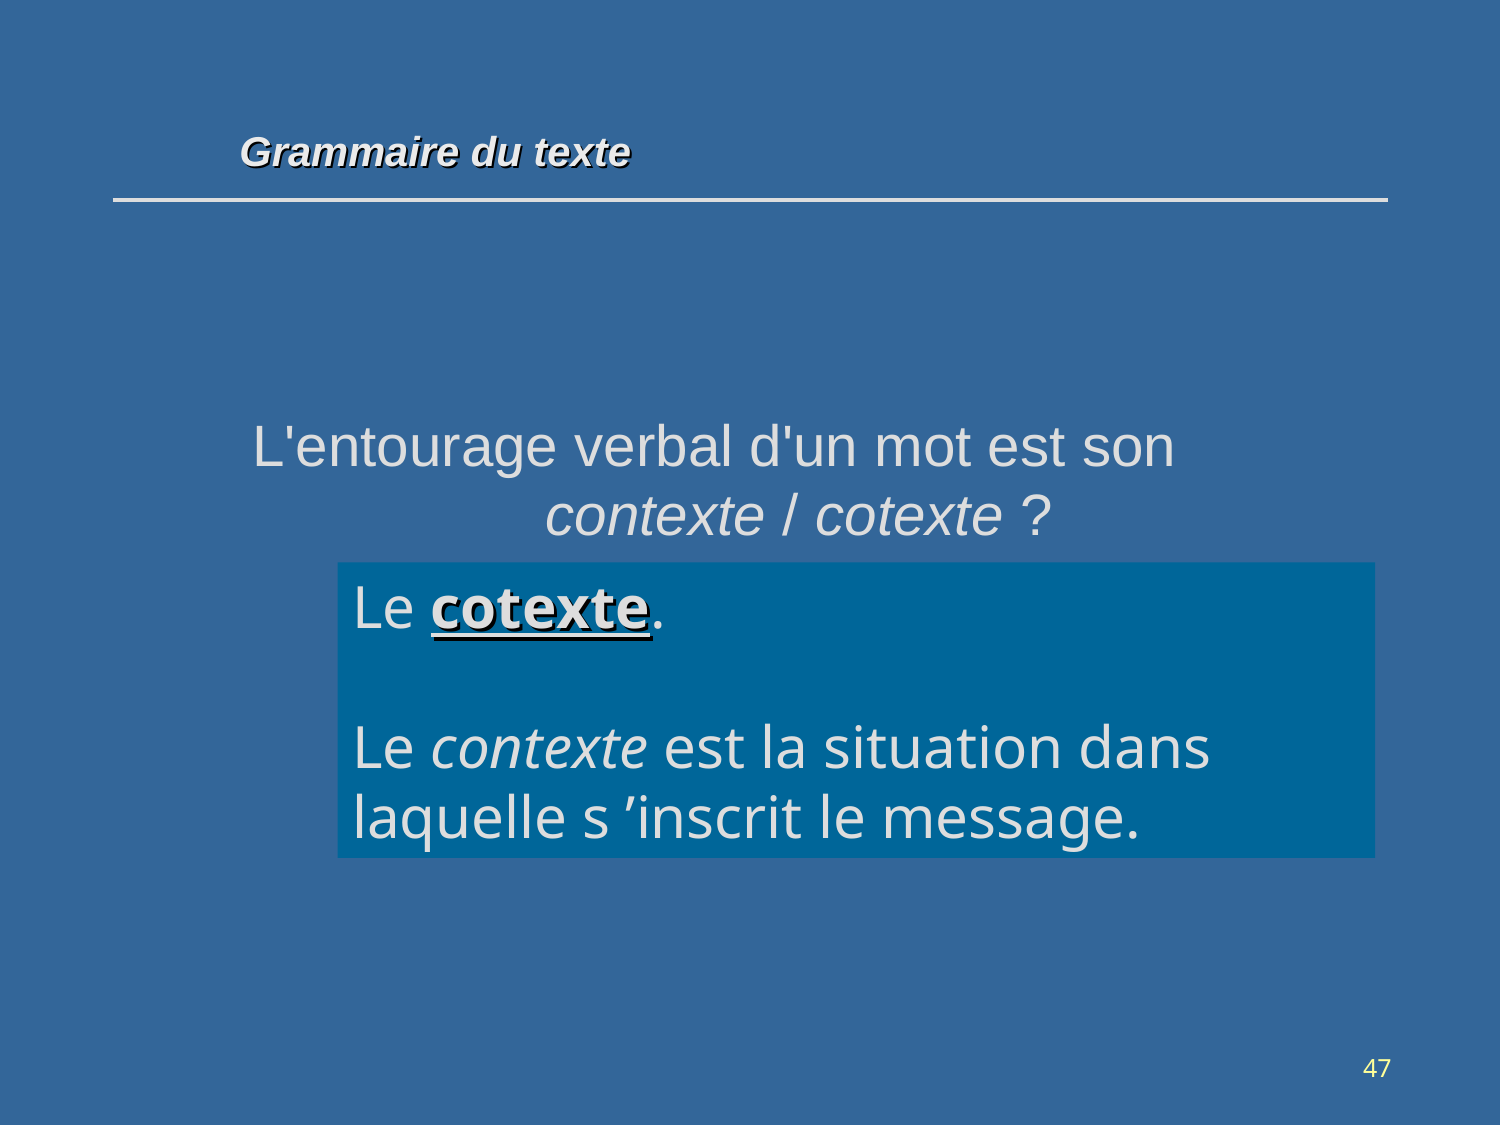

Grammaire du texte
L'entourage verbal d'un mot est son
contexte / cotexte ?
Le cotexte.
Le contexte est la situation dans laquelle s ’inscrit le message.
47